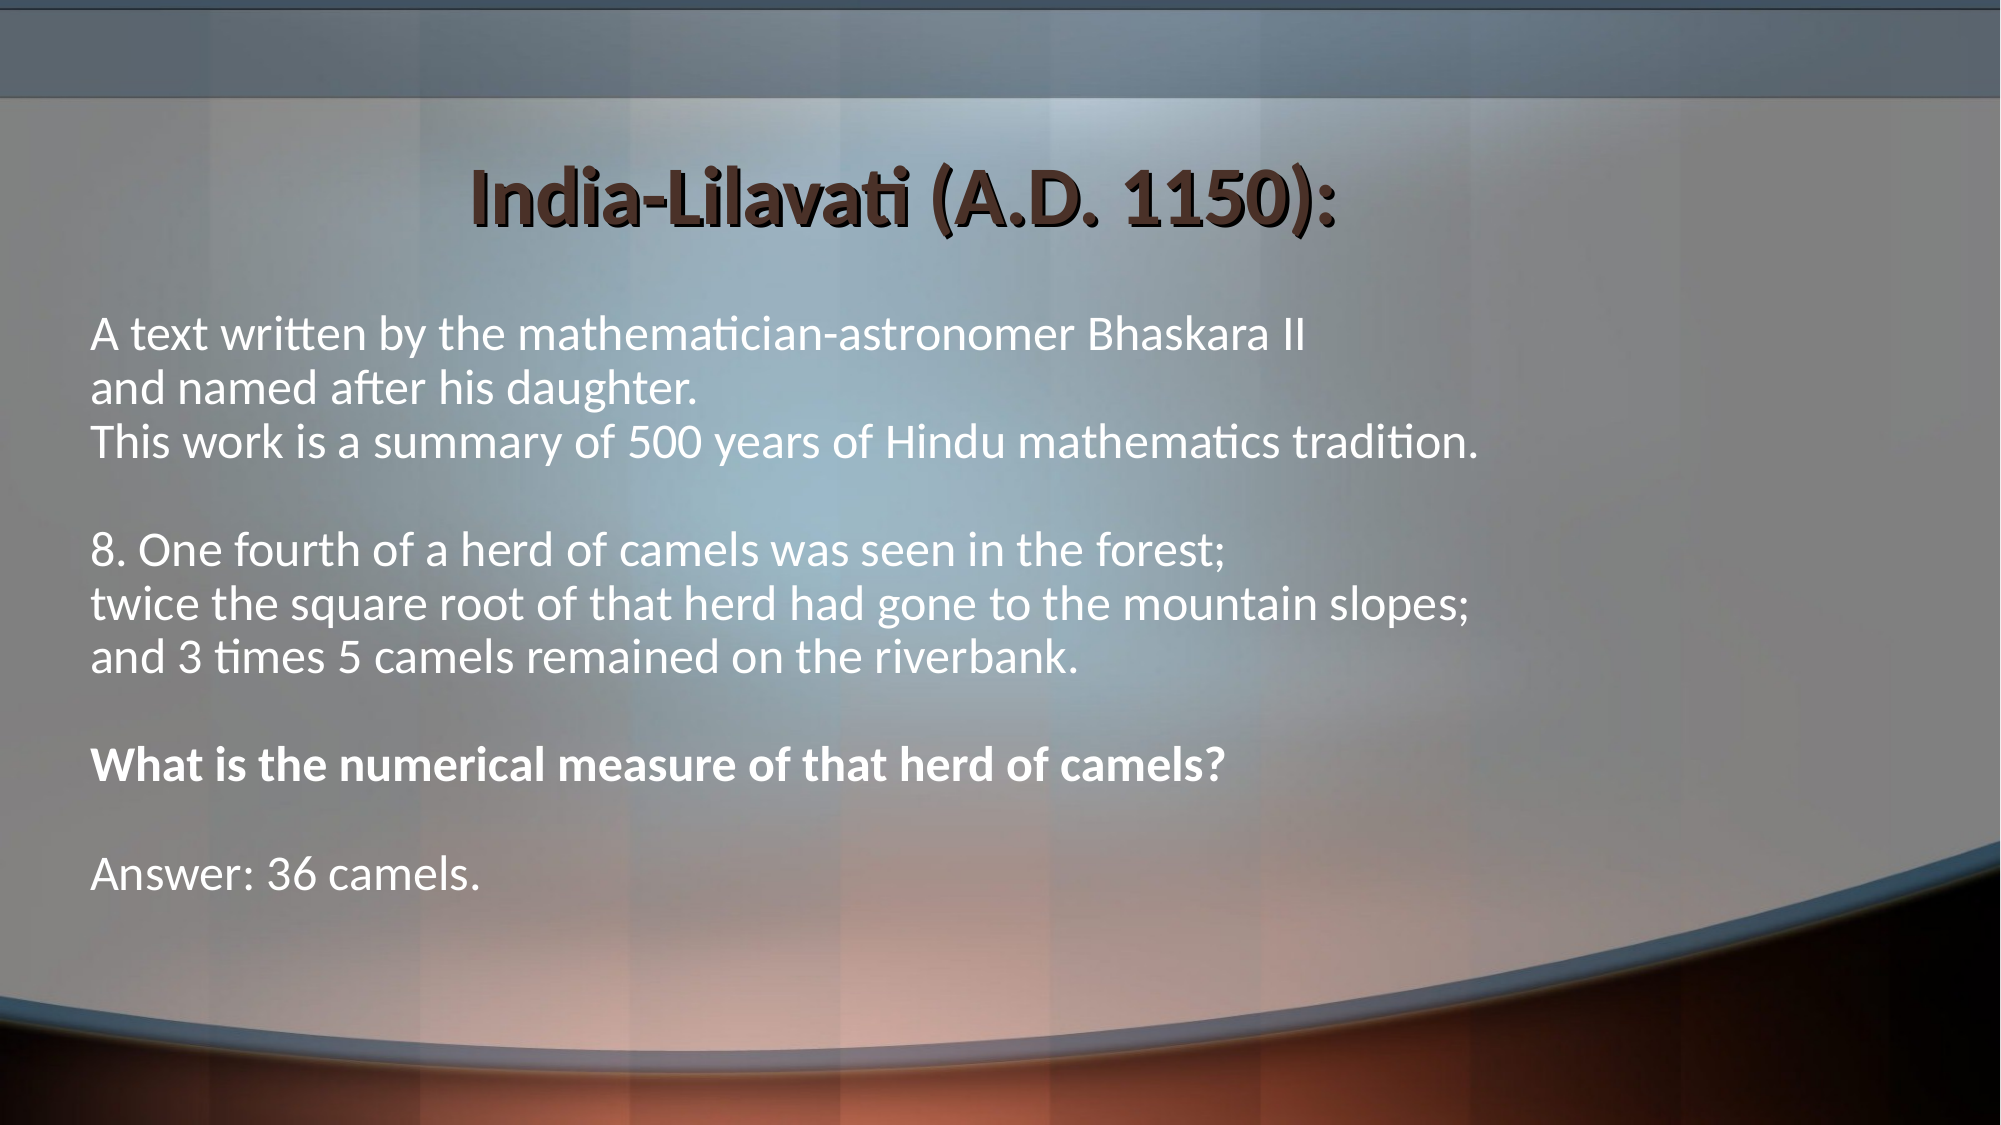

# India-Lilavati (A.D. 1150):
A text written by the mathematician-astronomer Bhaskara II
and named after his daughter.
This work is a summary of 500 years of Hindu mathematics tradition.
8. One fourth of a herd of camels was seen in the forest;
twice the square root of that herd had gone to the mountain slopes;
and 3 times 5 camels remained on the riverbank.
What is the numerical measure of that herd of camels?
Answer: 36 camels.